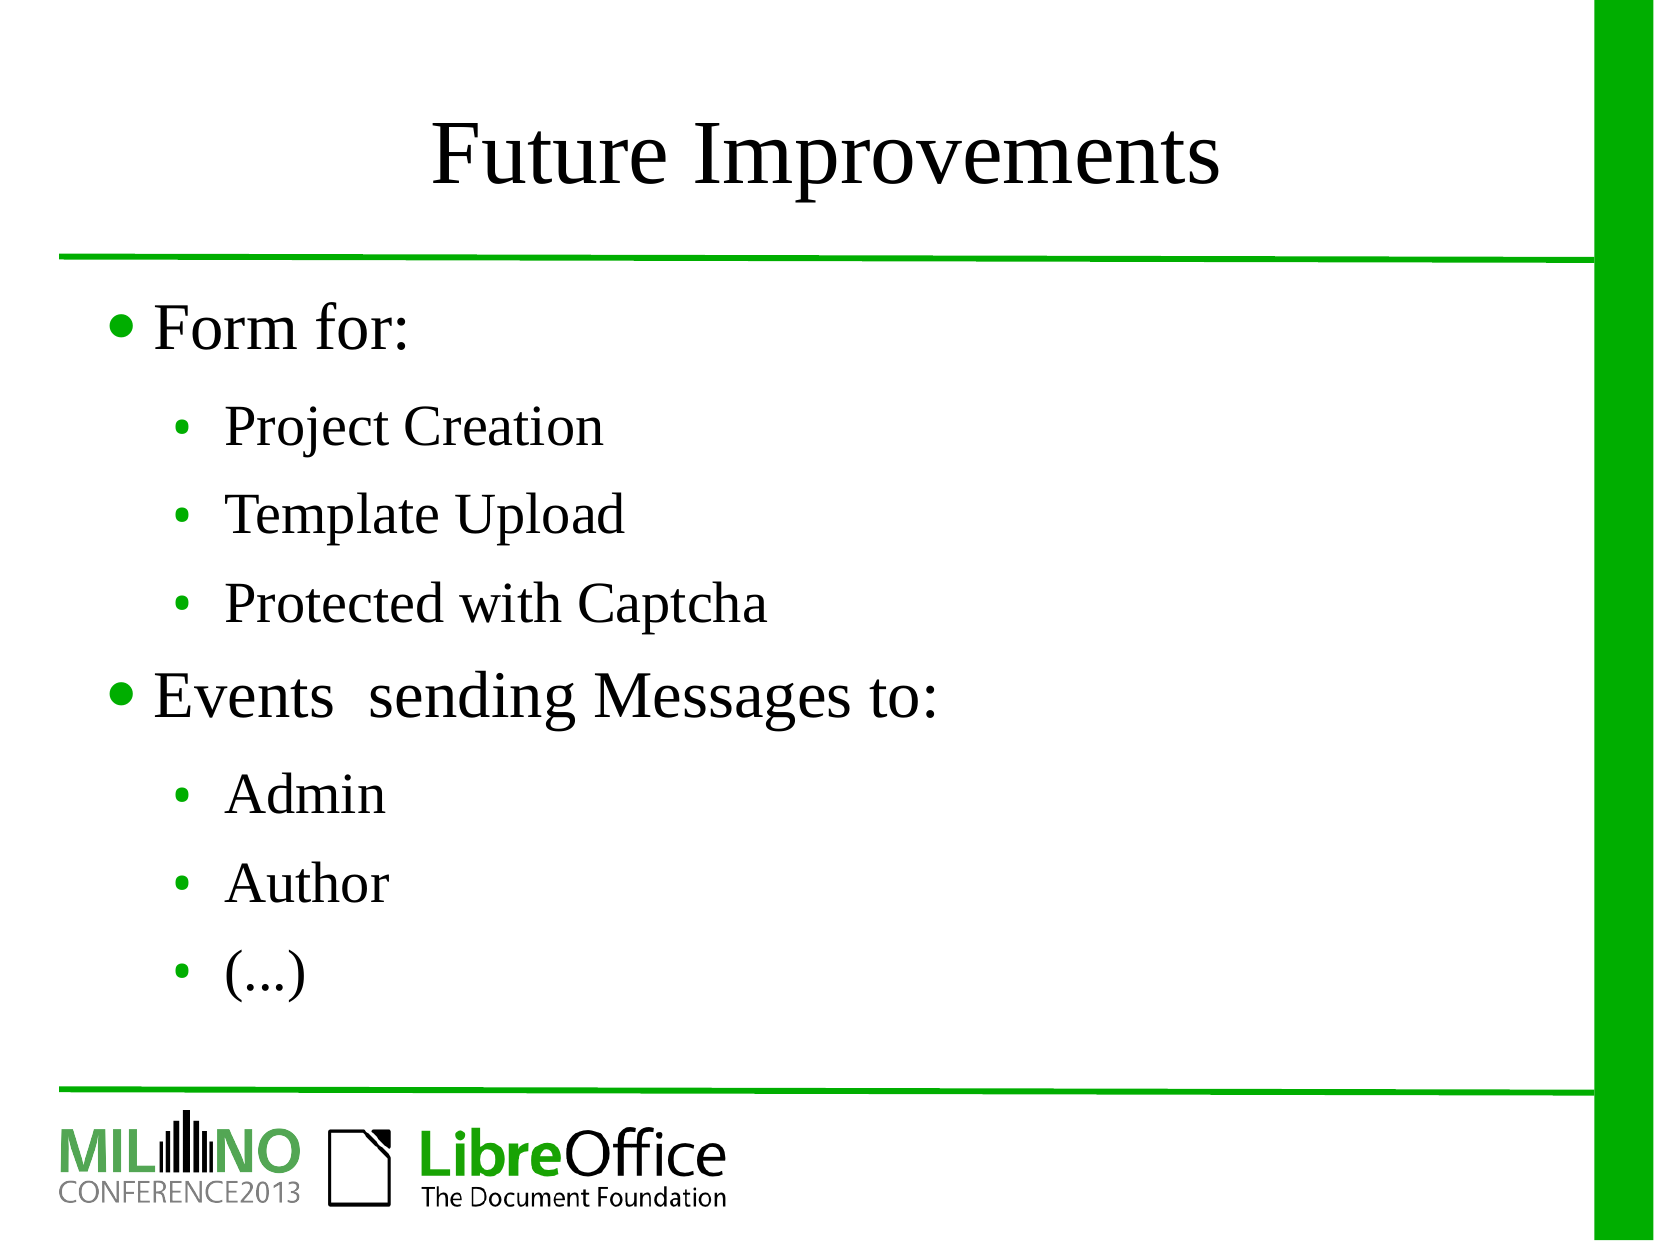

# Future Improvements
Form for:
Project Creation
Template Upload
Protected with Captcha
Events sending Messages to:
Admin
Author
(...)